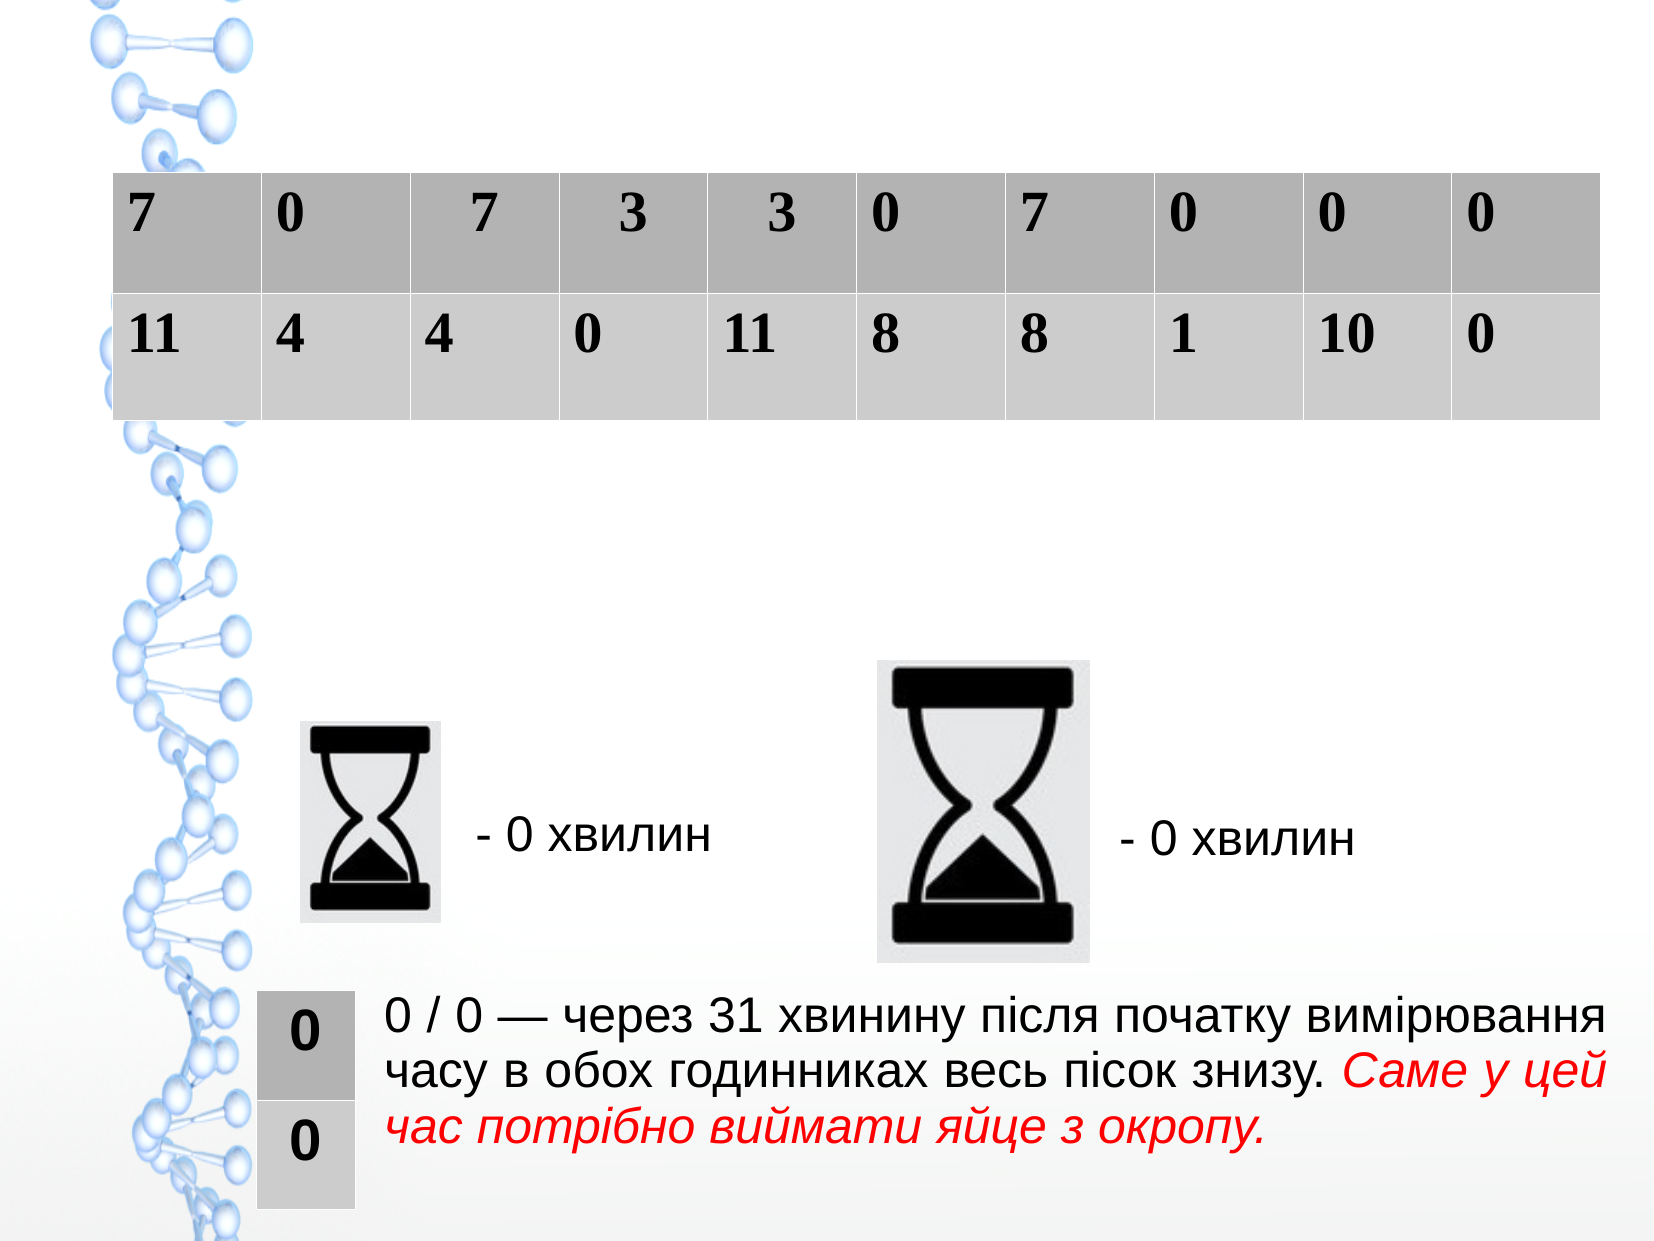

| 7 | 0 | 7 | 3 | 3 | 0 | 7 | 0 | 0 | 0 |
| --- | --- | --- | --- | --- | --- | --- | --- | --- | --- |
| 11 | 4 | 4 | 0 | 11 | 8 | 8 | 1 | 10 | 0 |
- 0 хвилин
- 0 хвилин
0 / 0 — через 31 хвинину після початку вимірювання часу в обох годинниках весь пісок знизу. Саме у цей час потрібно виймати яйце з окропу.
| 0 |
| --- |
| 0 |